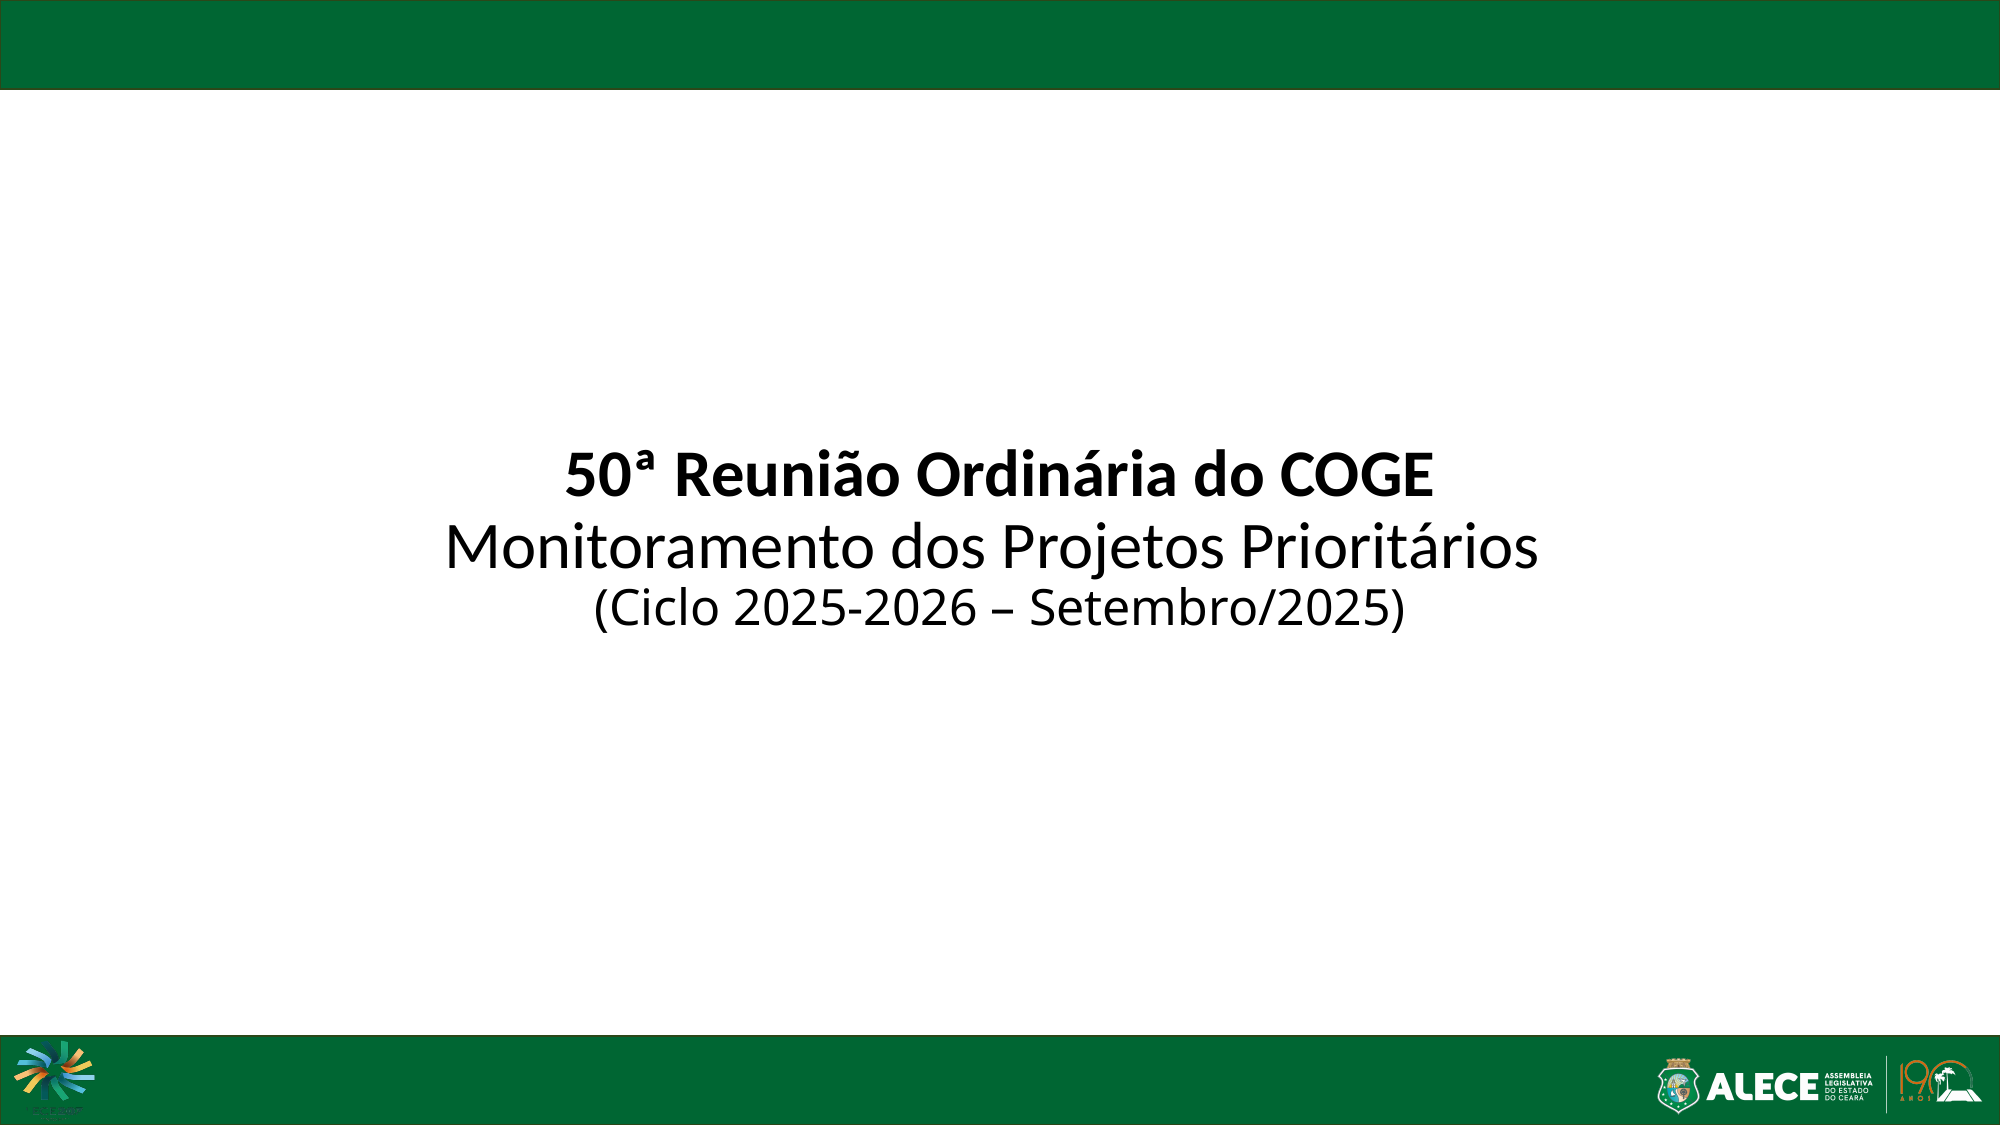

# 50ª Reunião Ordinária do COGE Monitoramento dos Projetos Prioritários (Ciclo 2025-2026 – Setembro/2025)